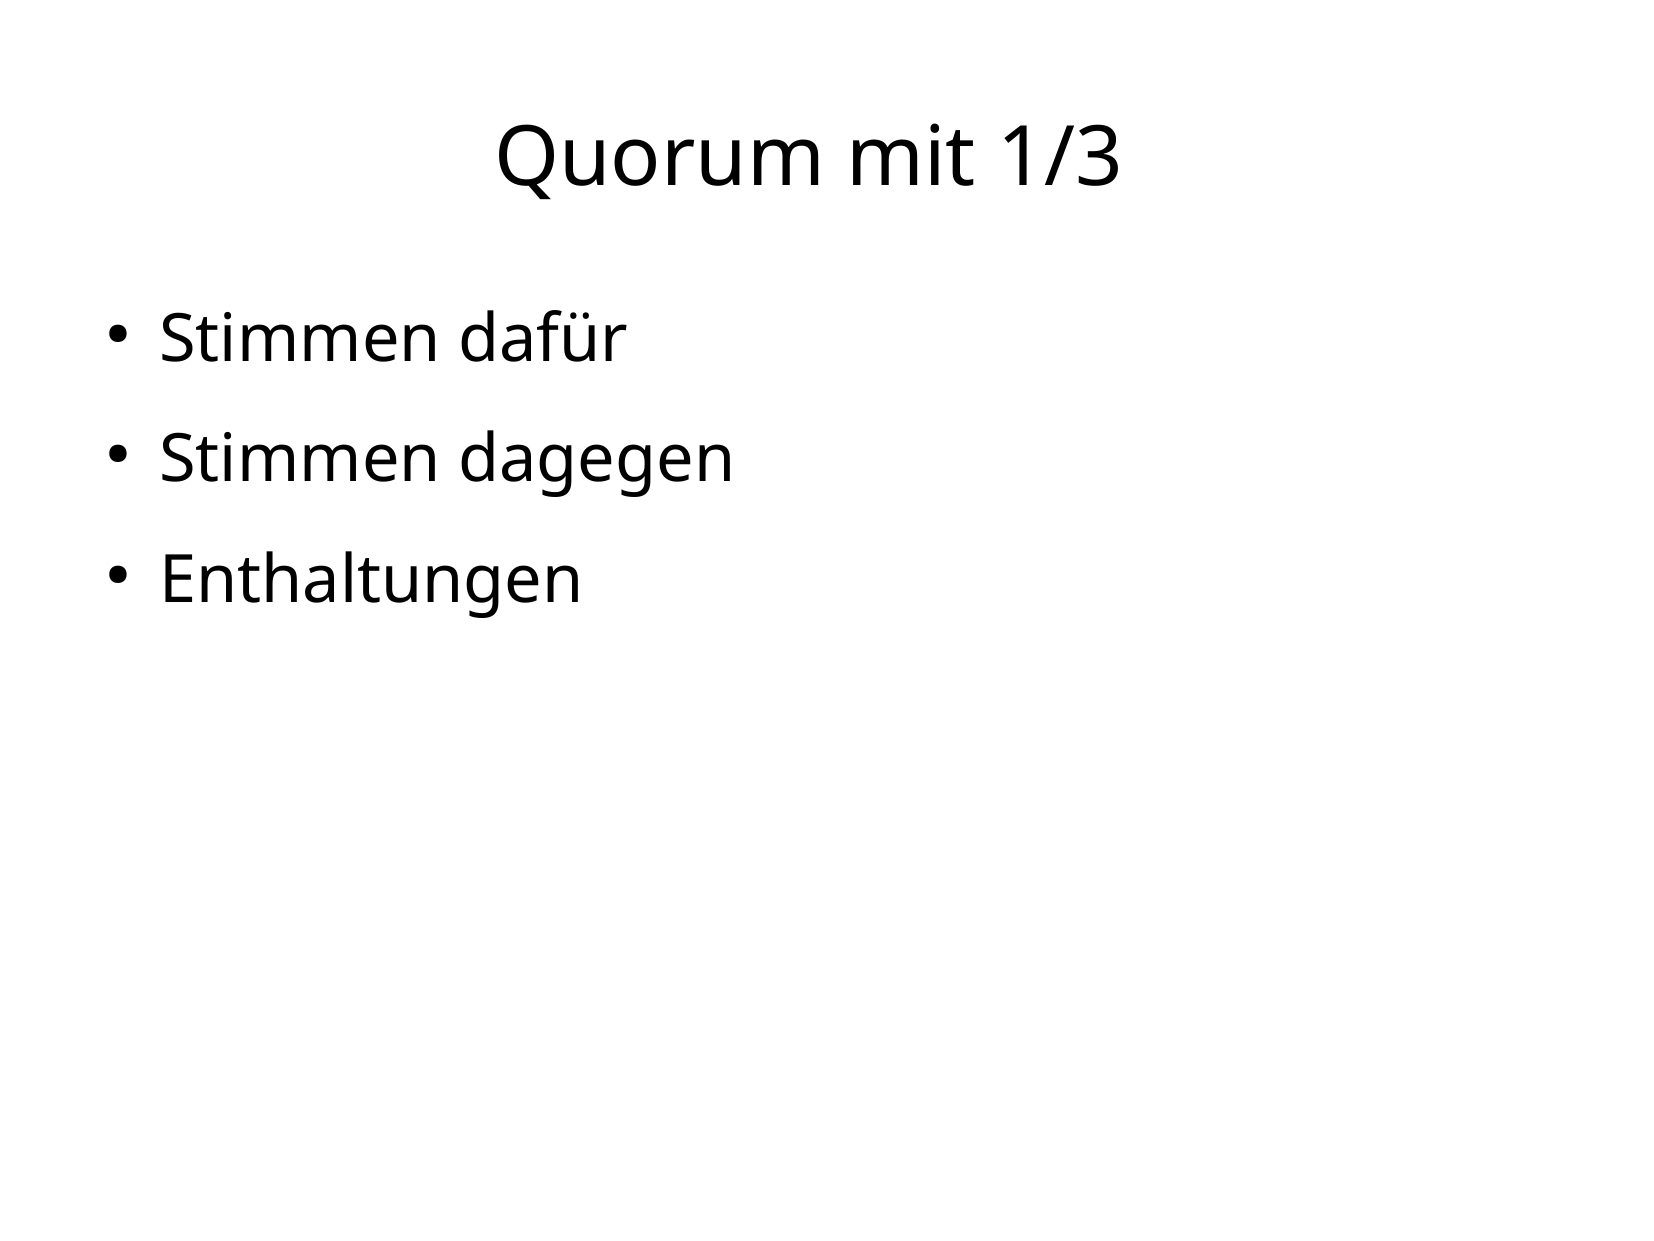

# Quorum mit 1/3
Stimmen dafür
Stimmen dagegen
Enthaltungen